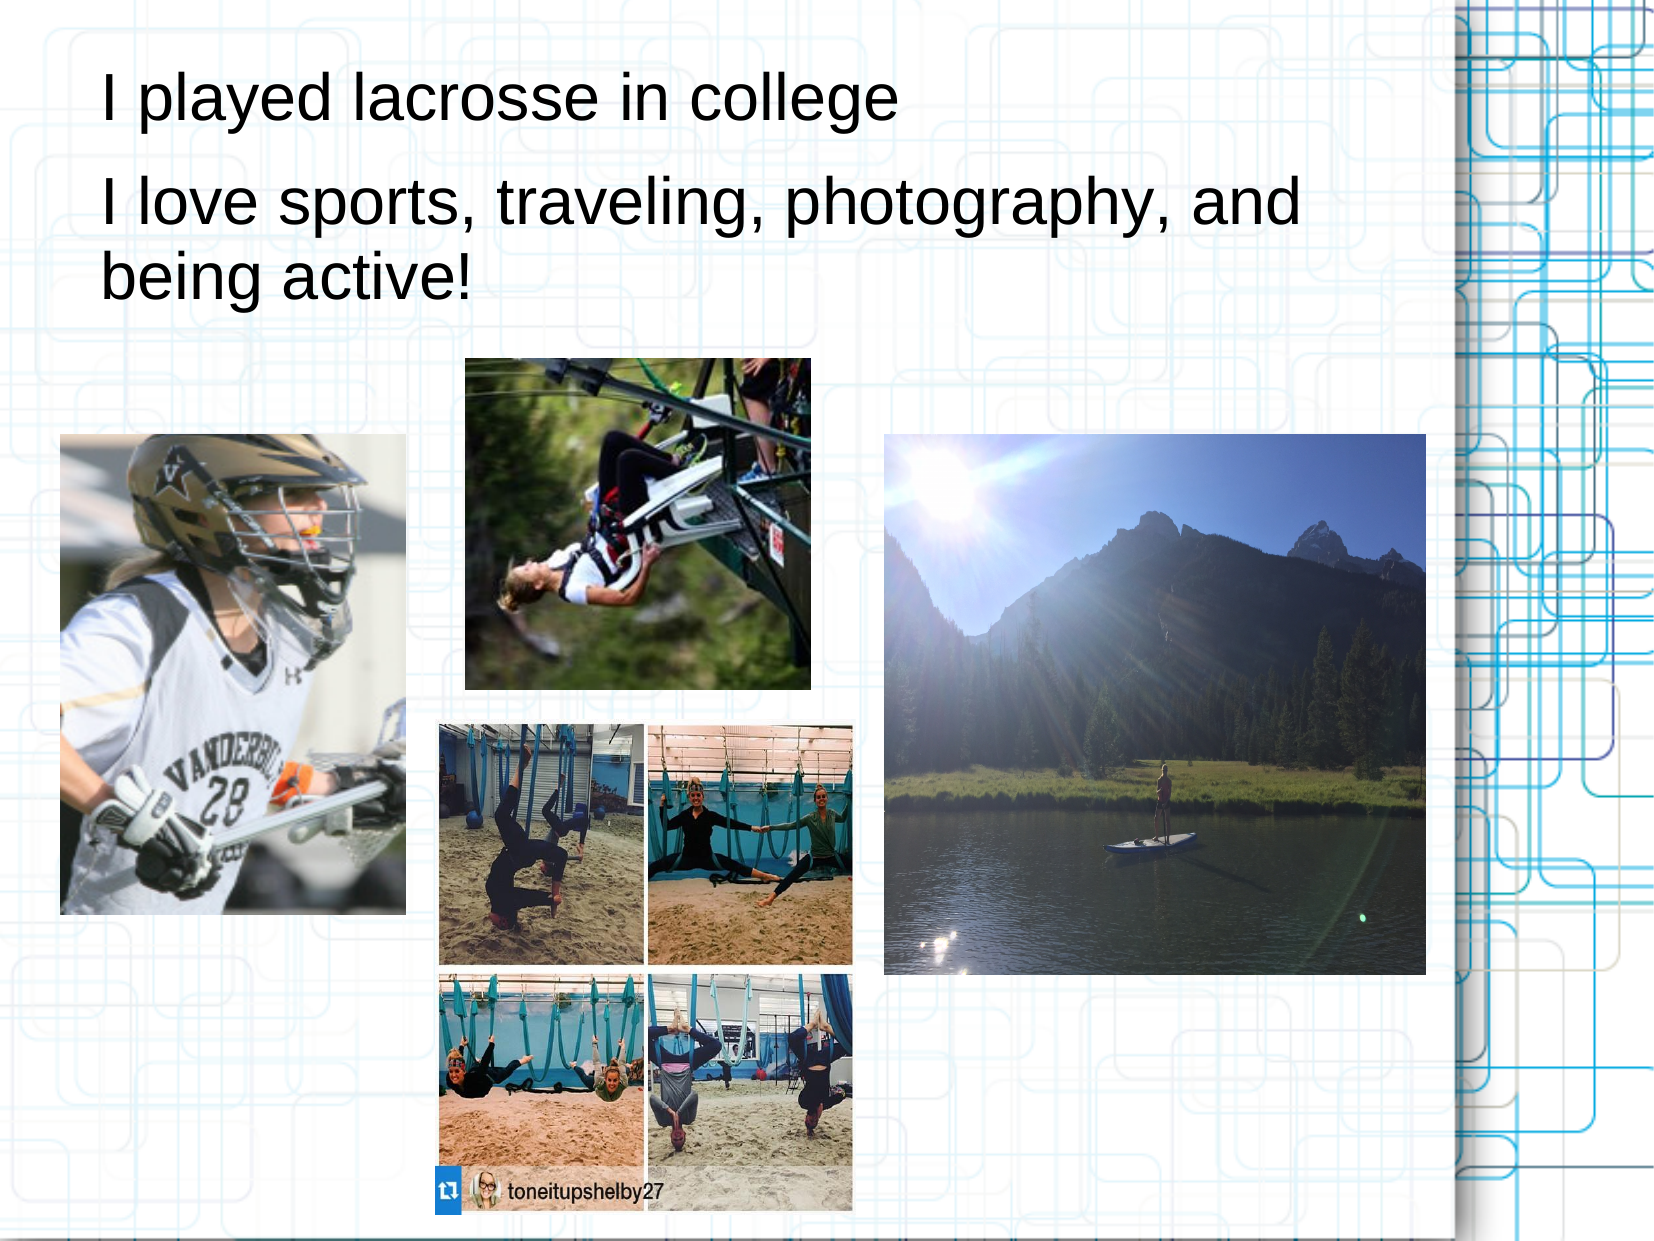

# I played lacrosse in college
I love sports, traveling, photography, and being active!